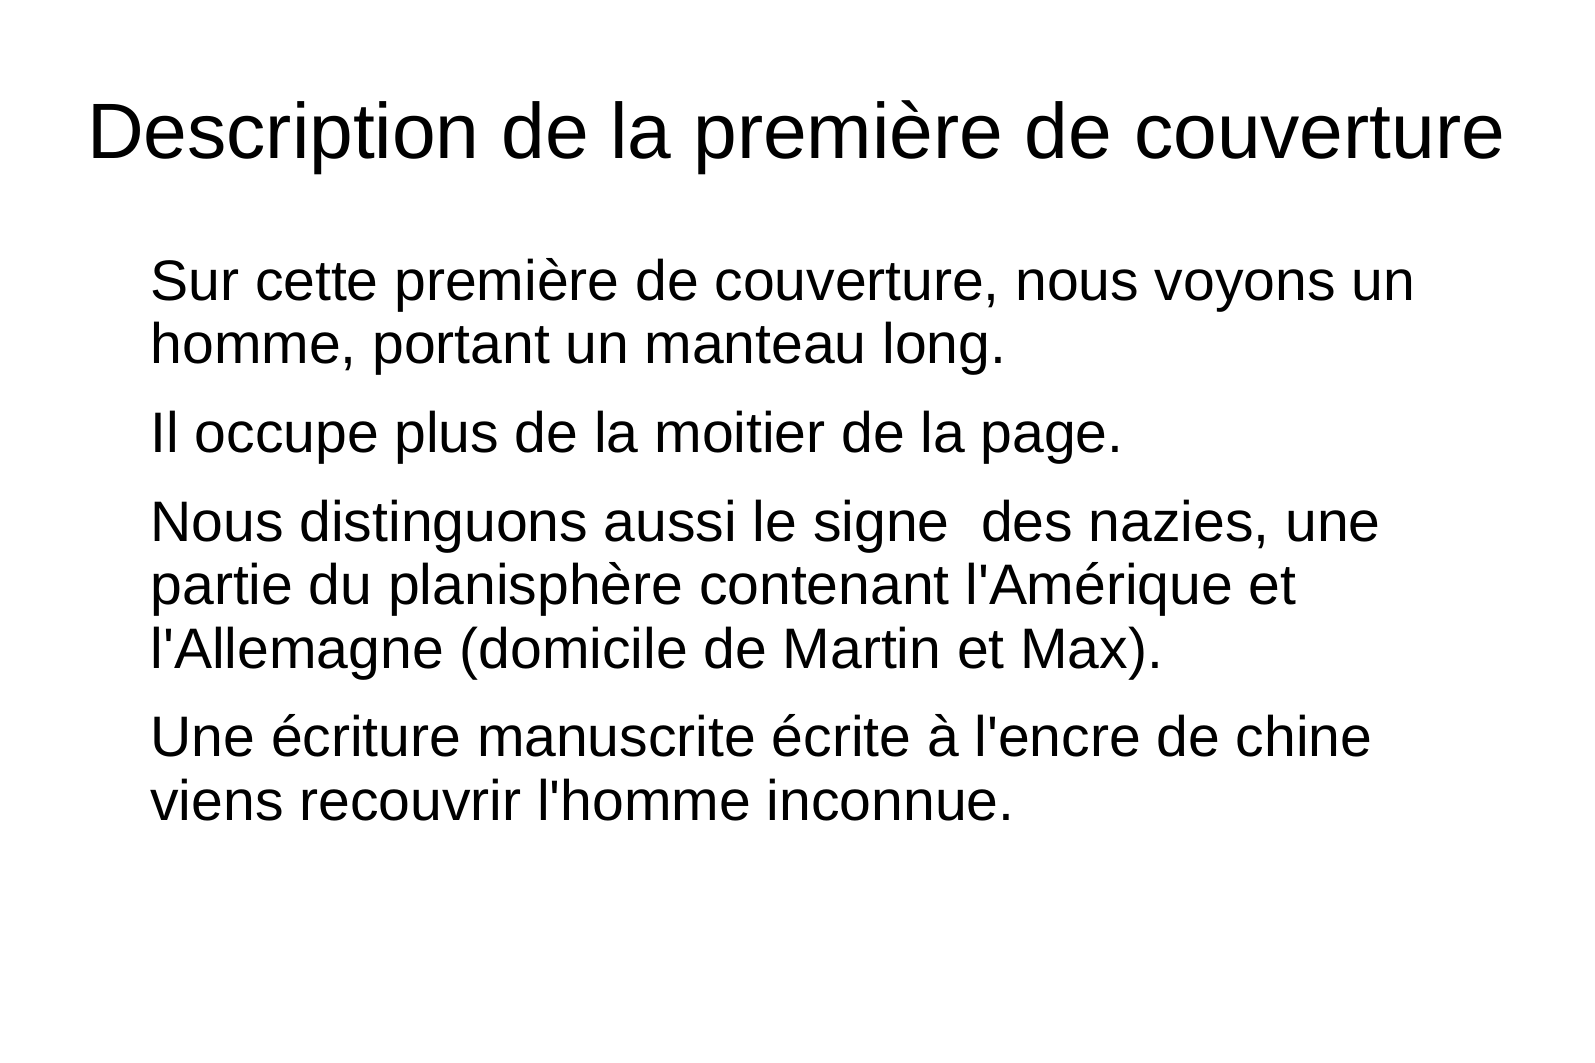

# Description de la première de couverture
Sur cette première de couverture, nous voyons un homme, portant un manteau long.
Il occupe plus de la moitier de la page.
Nous distinguons aussi le signe des nazies, une partie du planisphère contenant l'Amérique et l'Allemagne (domicile de Martin et Max).
Une écriture manuscrite écrite à l'encre de chine viens recouvrir l'homme inconnue.